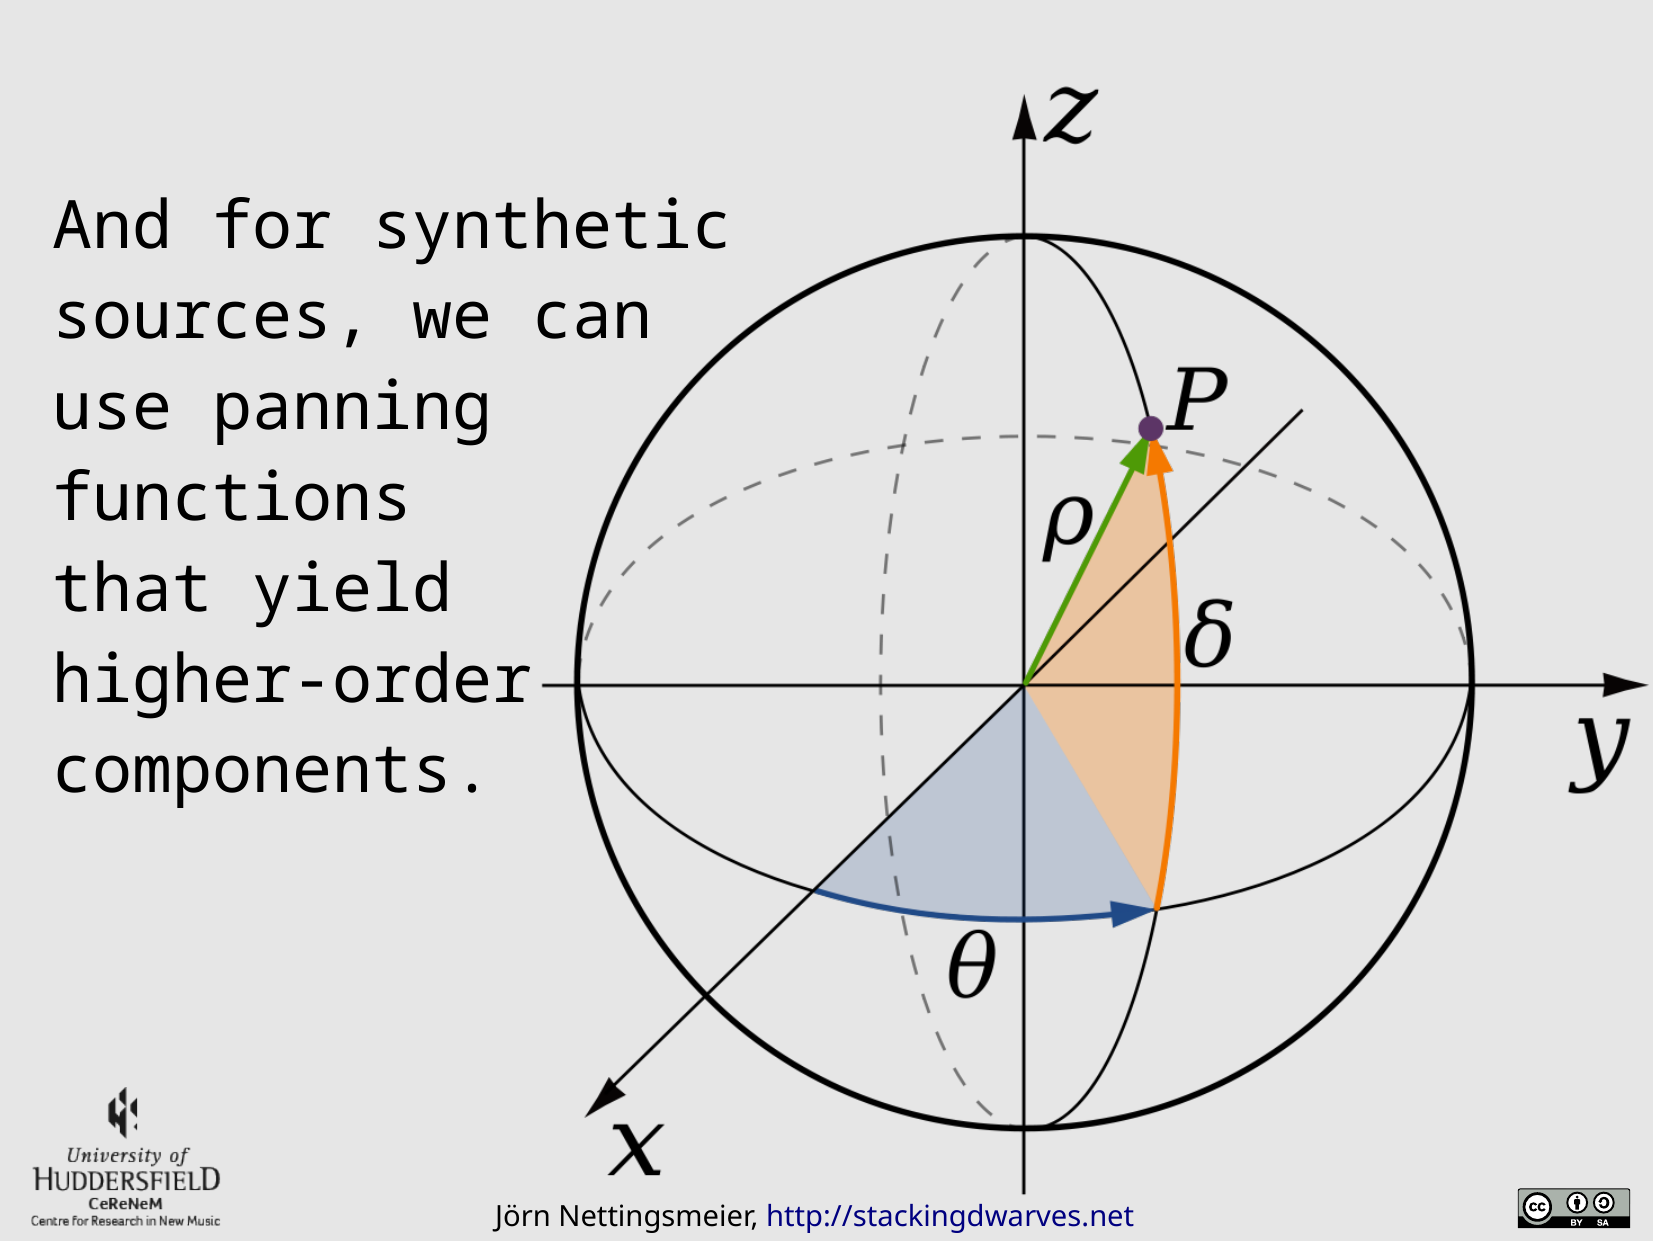

And for synthetic sources, we can use panning functions
that yield
higher-order components.